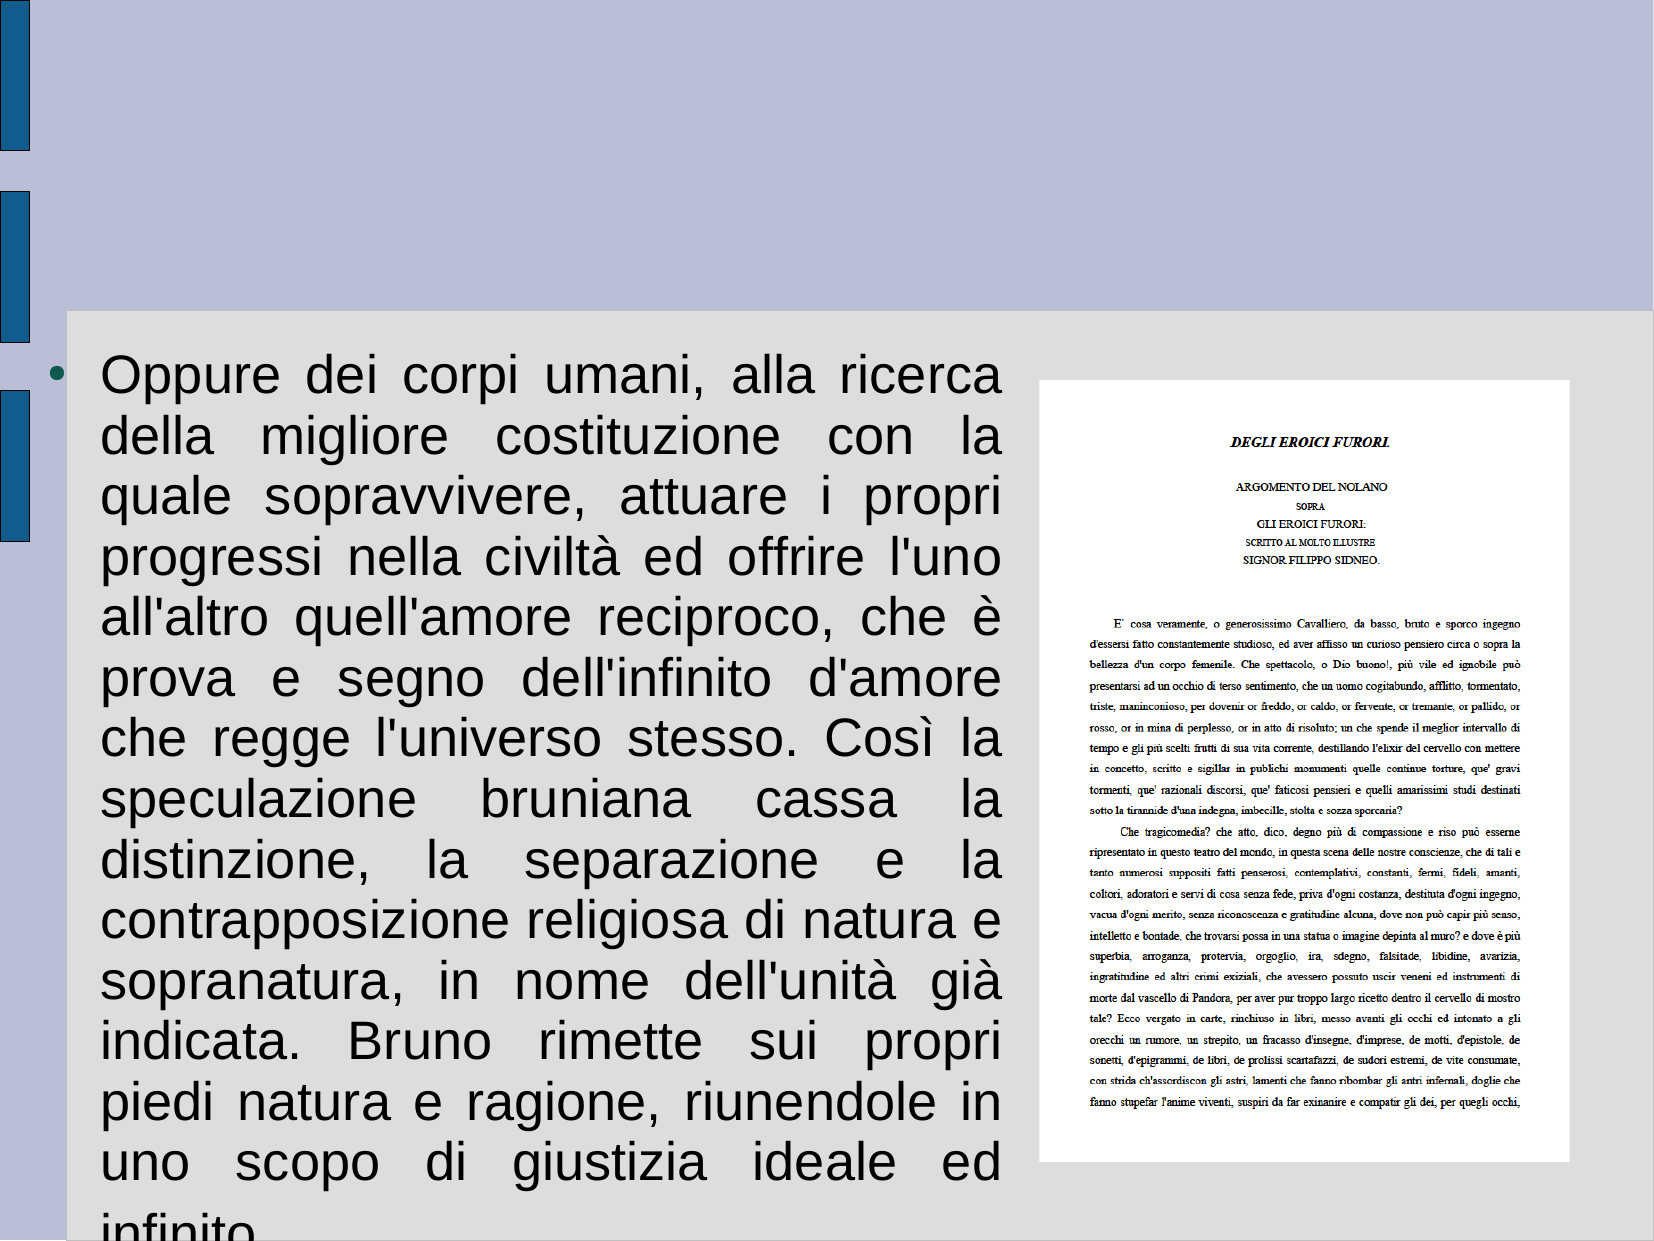

#
Oppure dei corpi umani, alla ricerca della migliore costituzione con la quale sopravvivere, attuare i propri progressi nella civiltà ed offrire l'uno all'altro quell'amore reciproco, che è prova e segno dell'infinito d'amore che regge l'universo stesso. Così la speculazione bruniana cassa la distinzione, la separazione e la contrapposizione religiosa di natura e sopranatura, in nome dell'unità già indicata. Bruno rimette sui propri piedi natura e ragione, riunendole in uno scopo di giustizia ideale ed infinito.